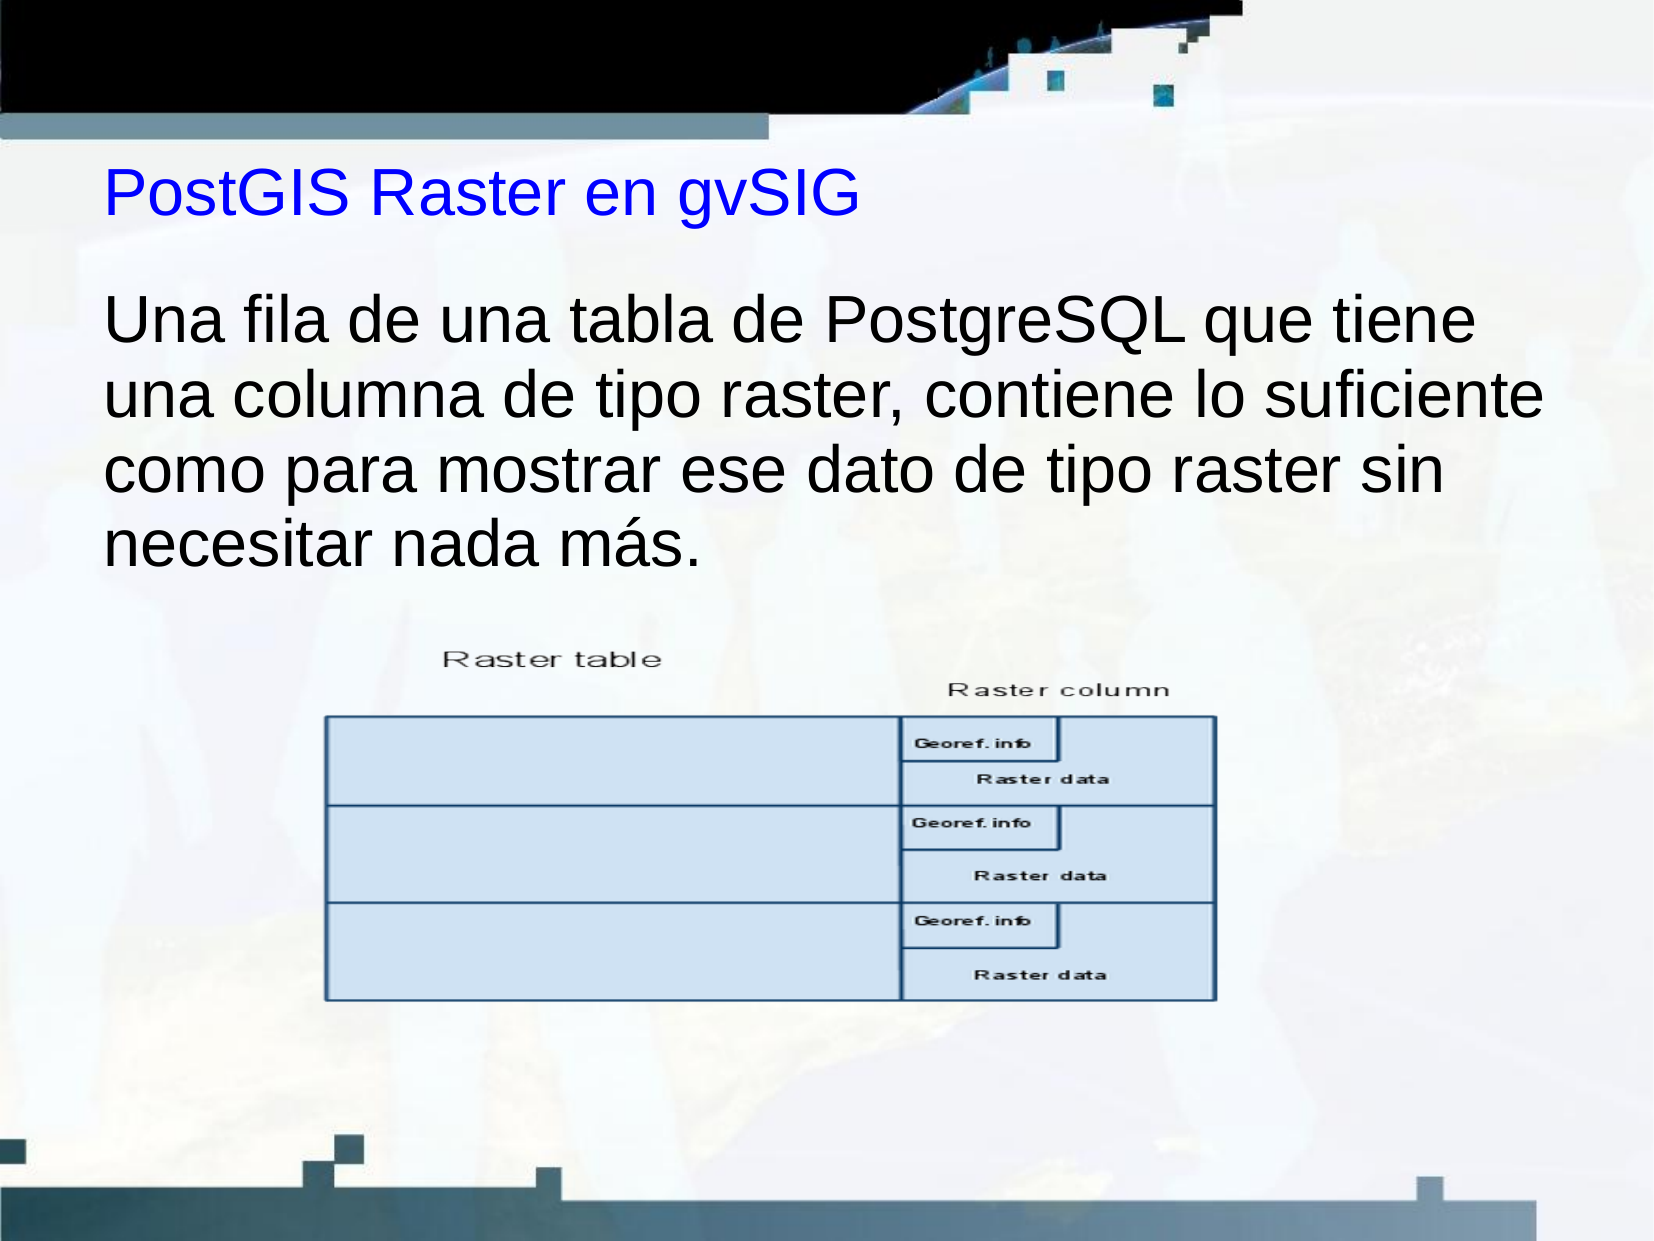

PostGIS Raster en gvSIG
Una fila de una tabla de PostgreSQL que tiene una columna de tipo raster, contiene lo suficiente como para mostrar ese dato de tipo raster sin necesitar nada más.